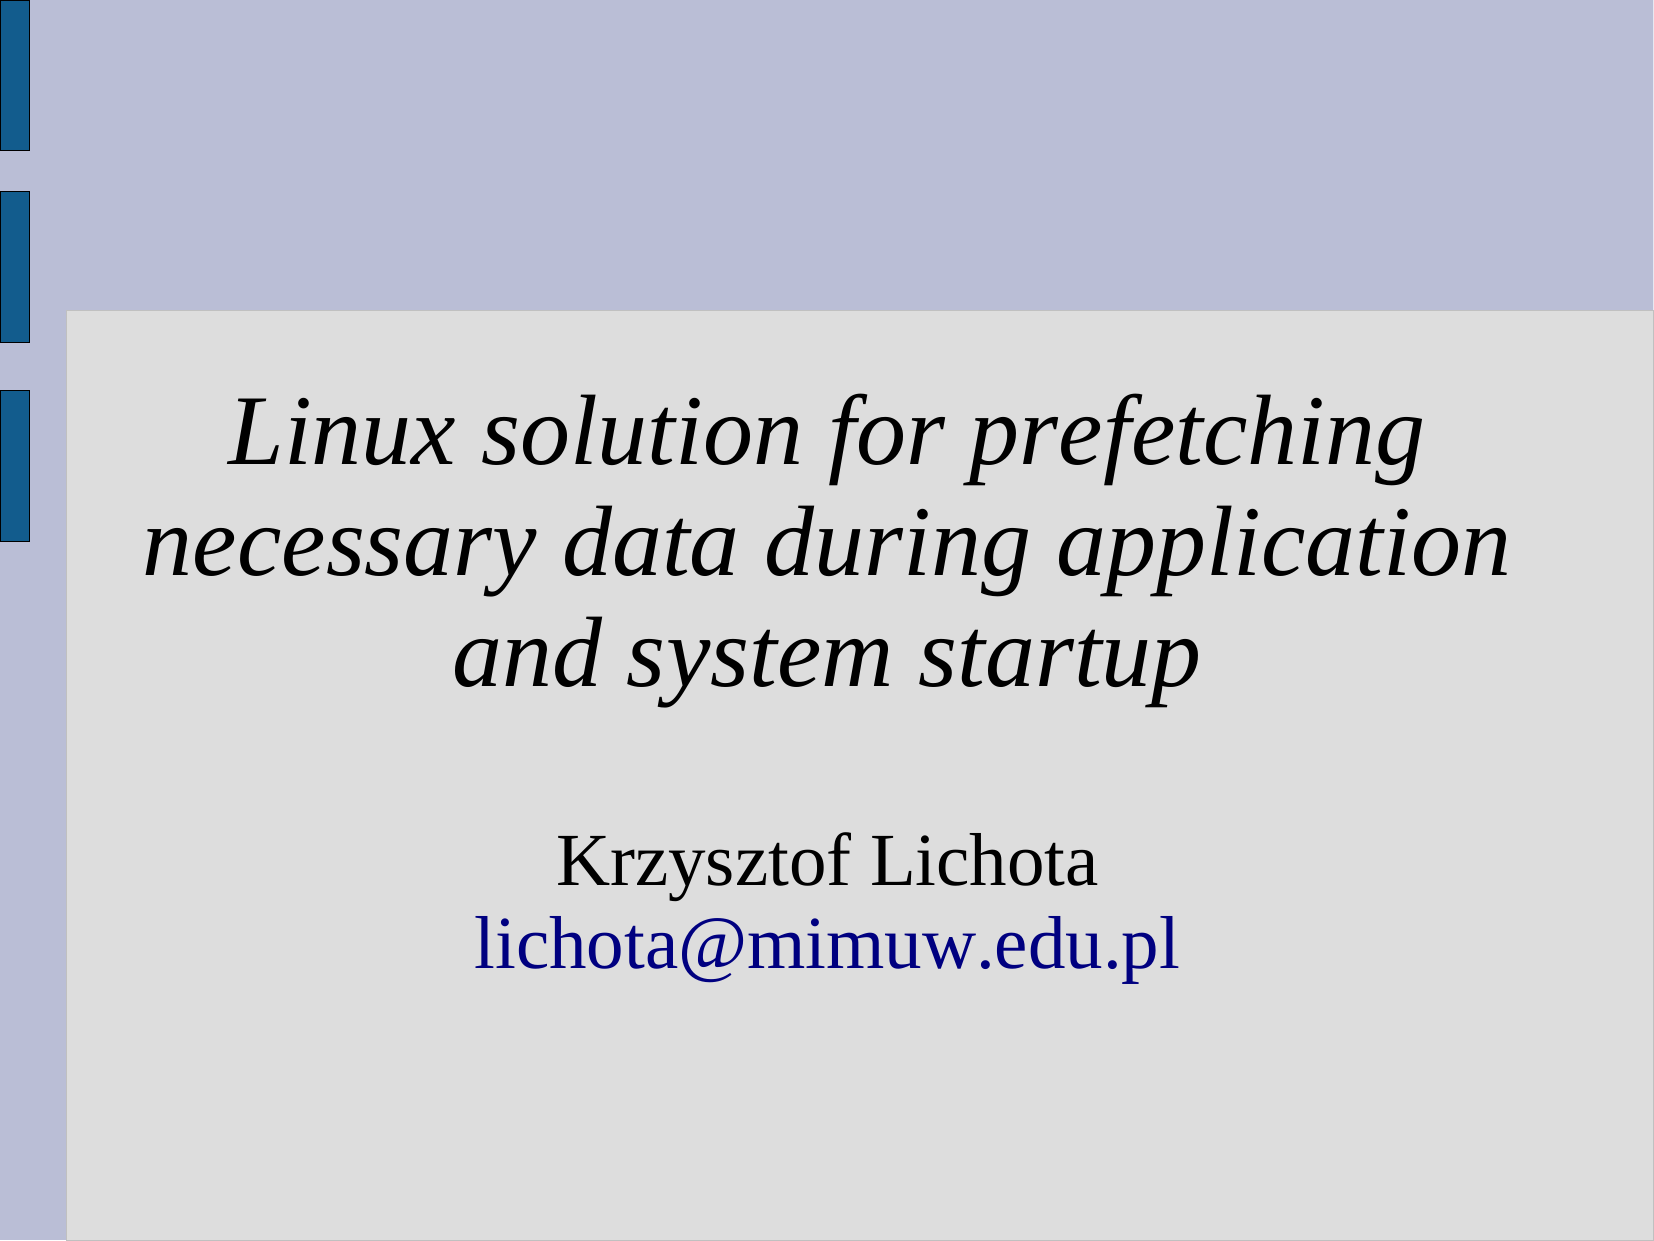

#
Linux solution for prefetching
necessary data during application and system startup
Krzysztof Lichota
lichota@mimuw.edu.pl